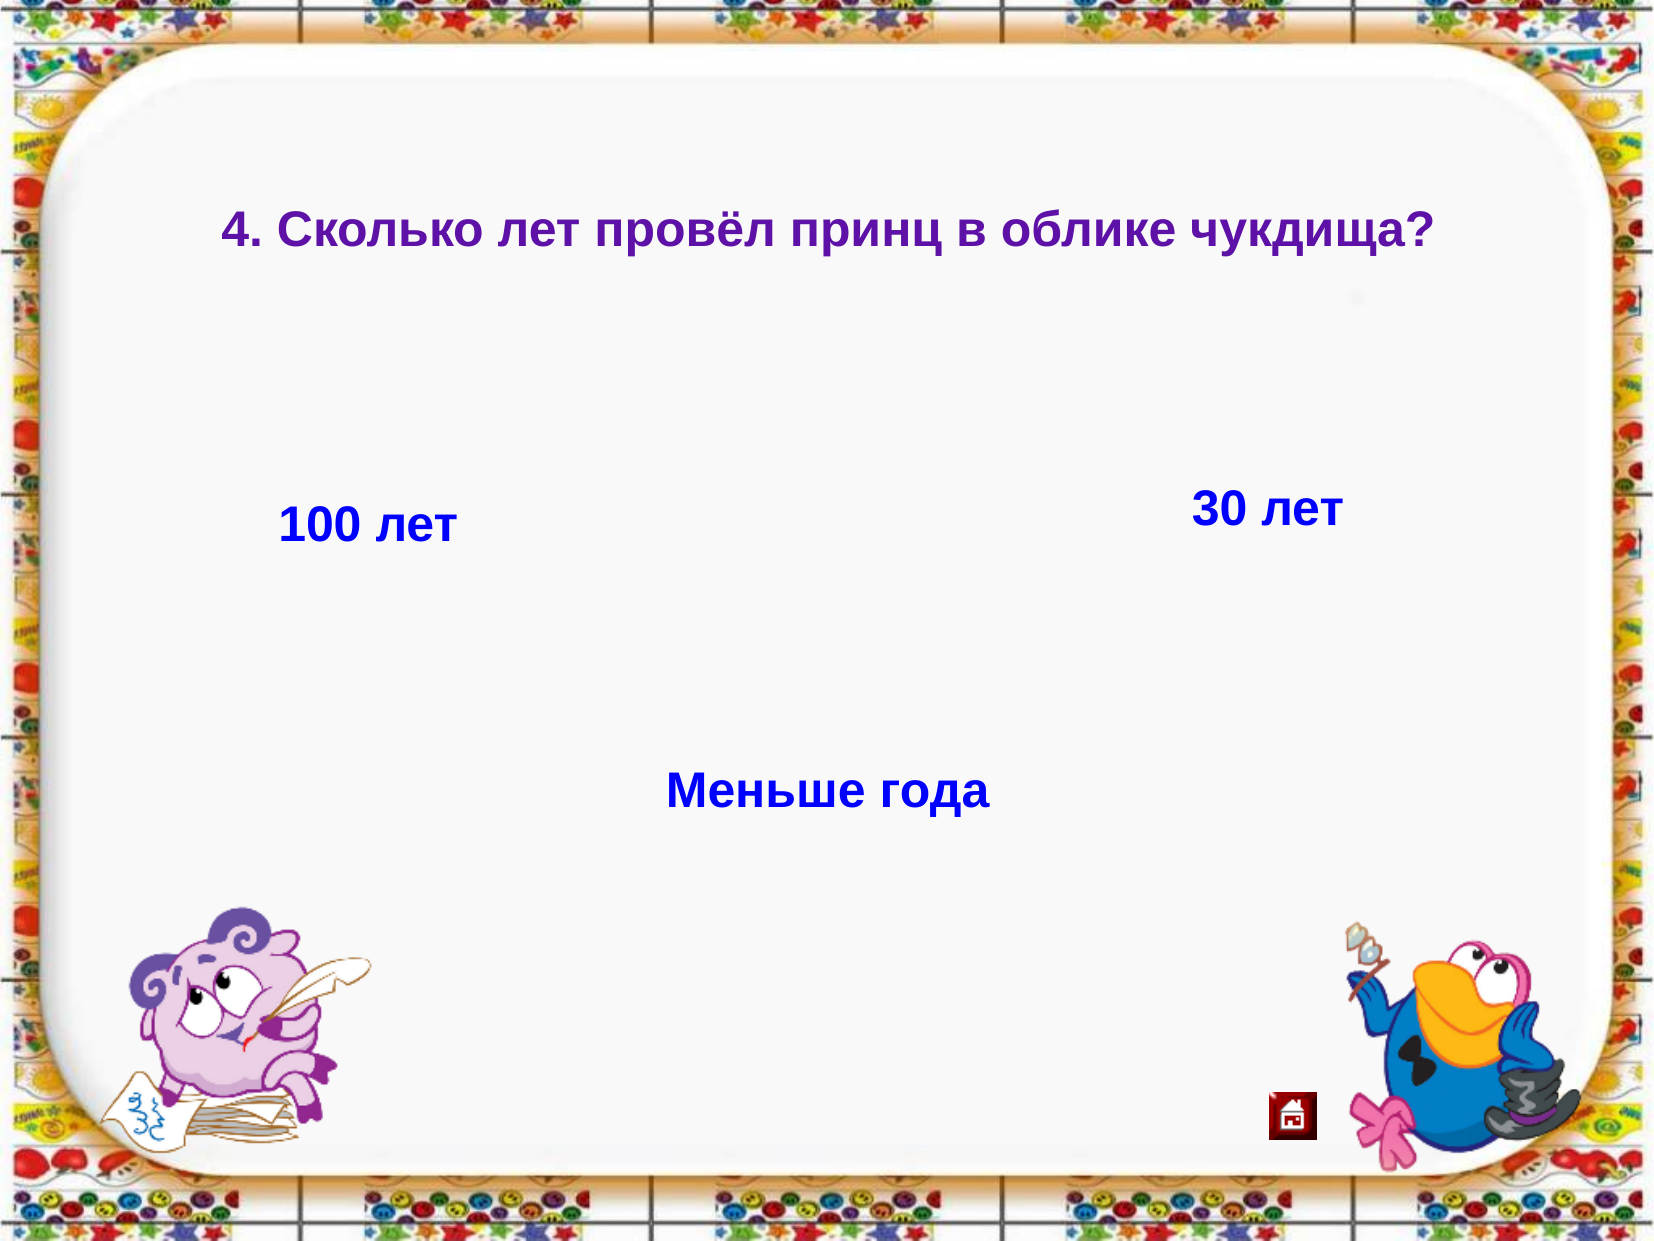

4. Сколько лет провёл принц в облике чукдища?
30 лет
100 лет
Меньше года